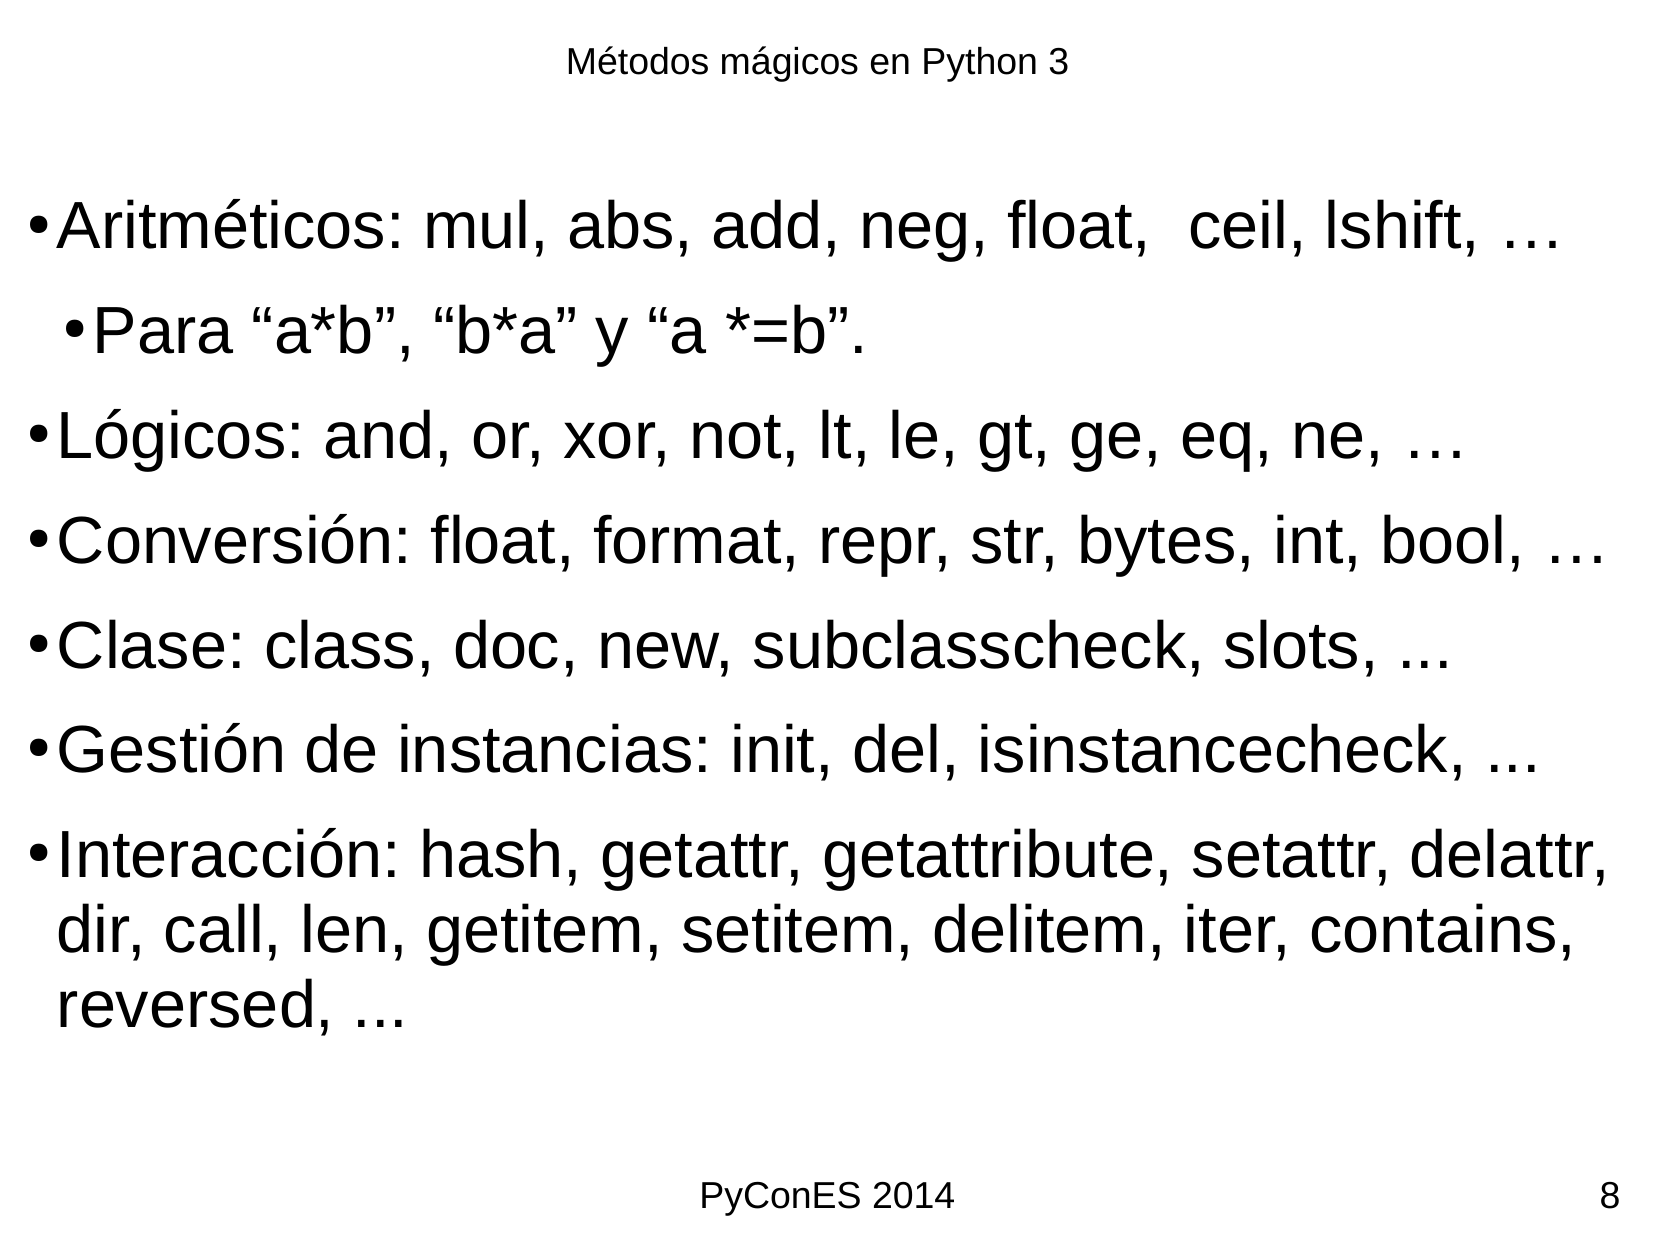

# Aritméticos: mul, abs, add, neg, float, ceil, lshift, …
Para “a*b”, “b*a” y “a *=b”.
Lógicos: and, or, xor, not, lt, le, gt, ge, eq, ne, …
Conversión: float, format, repr, str, bytes, int, bool, …
Clase: class, doc, new, subclasscheck, slots, ...
Gestión de instancias: init, del, isinstancecheck, ...
Interacción: hash, getattr, getattribute, setattr, delattr, dir, call, len, getitem, setitem, delitem, iter, contains, reversed, ...
Métodos mágicos en Python 3
PyConES 2014
8